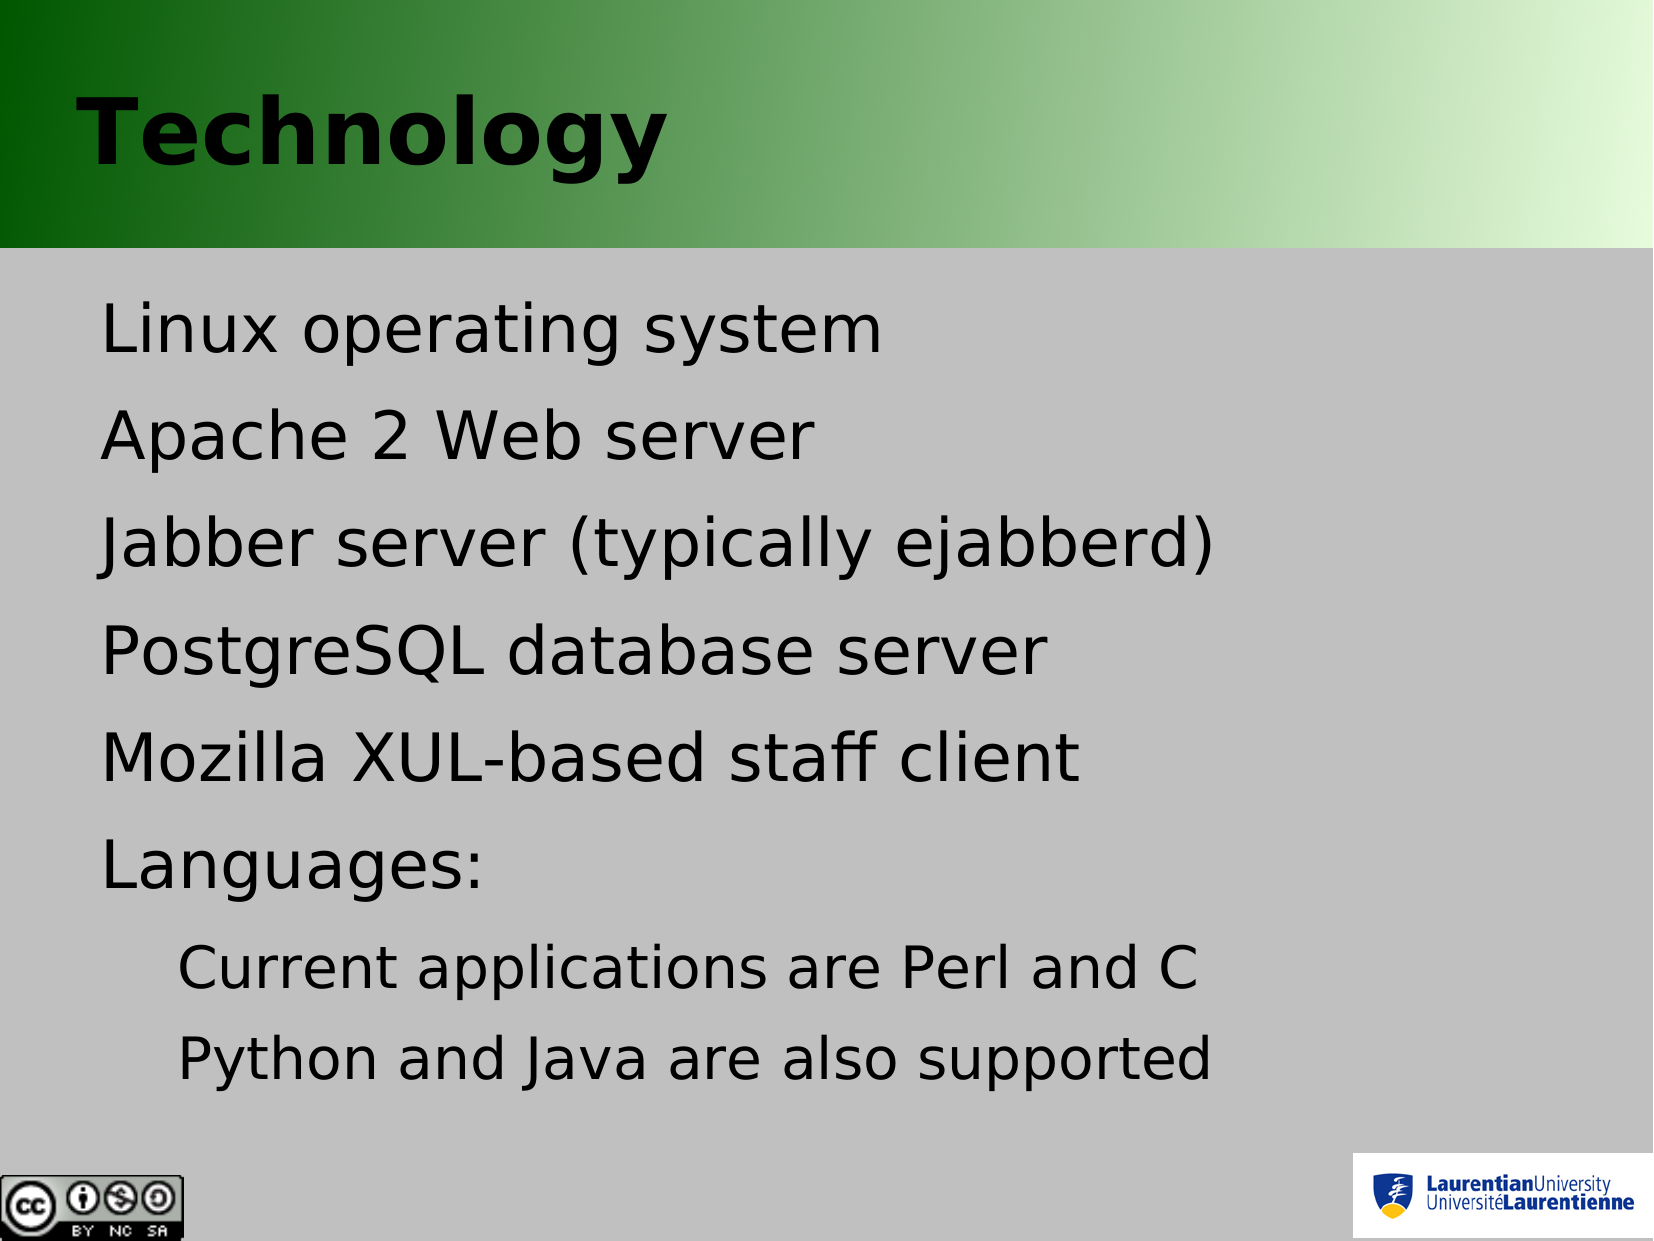

# Technology
Linux operating system
Apache 2 Web server
Jabber server (typically ejabberd)
PostgreSQL database server
Mozilla XUL-based staff client
Languages:
Current applications are Perl and C
Python and Java are also supported